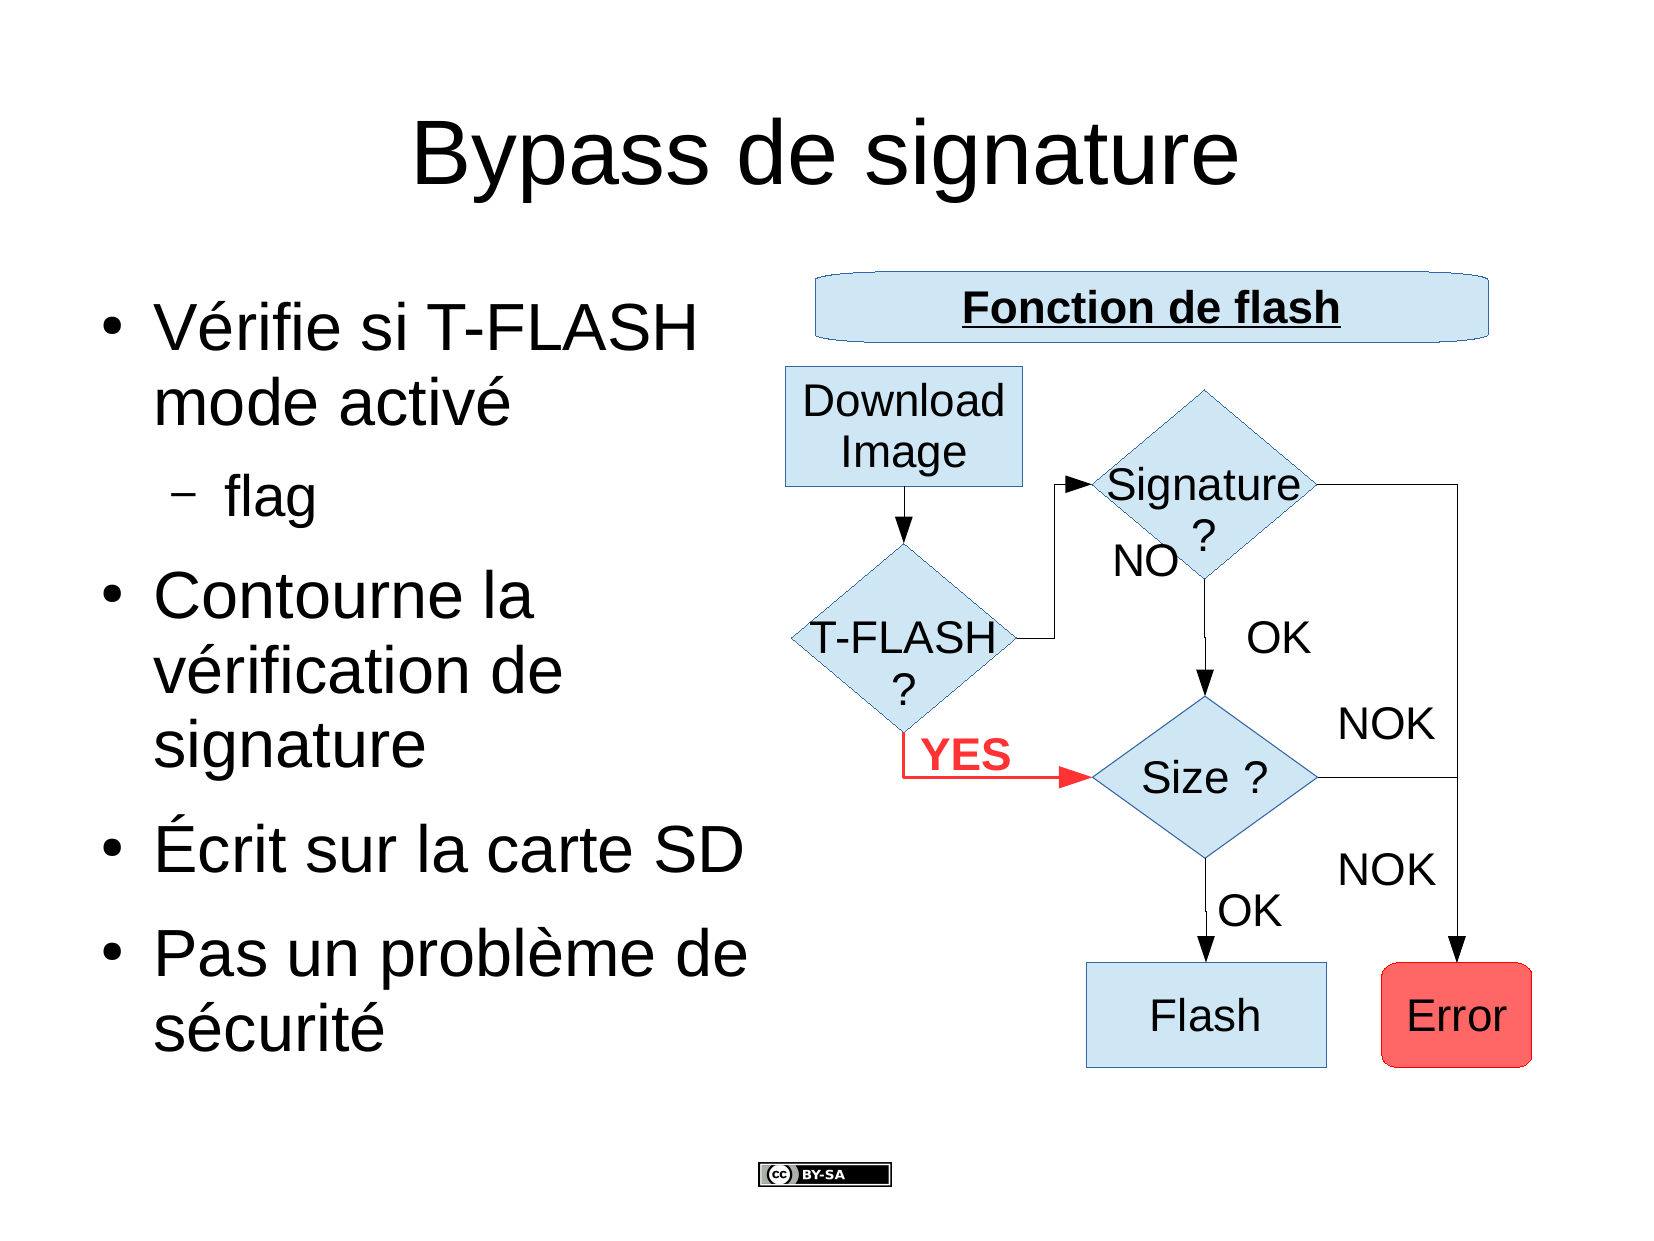

# Bypass de signature
Fonction de flash
Vérifie si T-FLASH mode activé
flag
Contourne la vérification de signature
Écrit sur la carte SD
Pas un problème de sécurité
Download
Image
Signature
?
T-FLASH
?
Size ?
Flash
Error